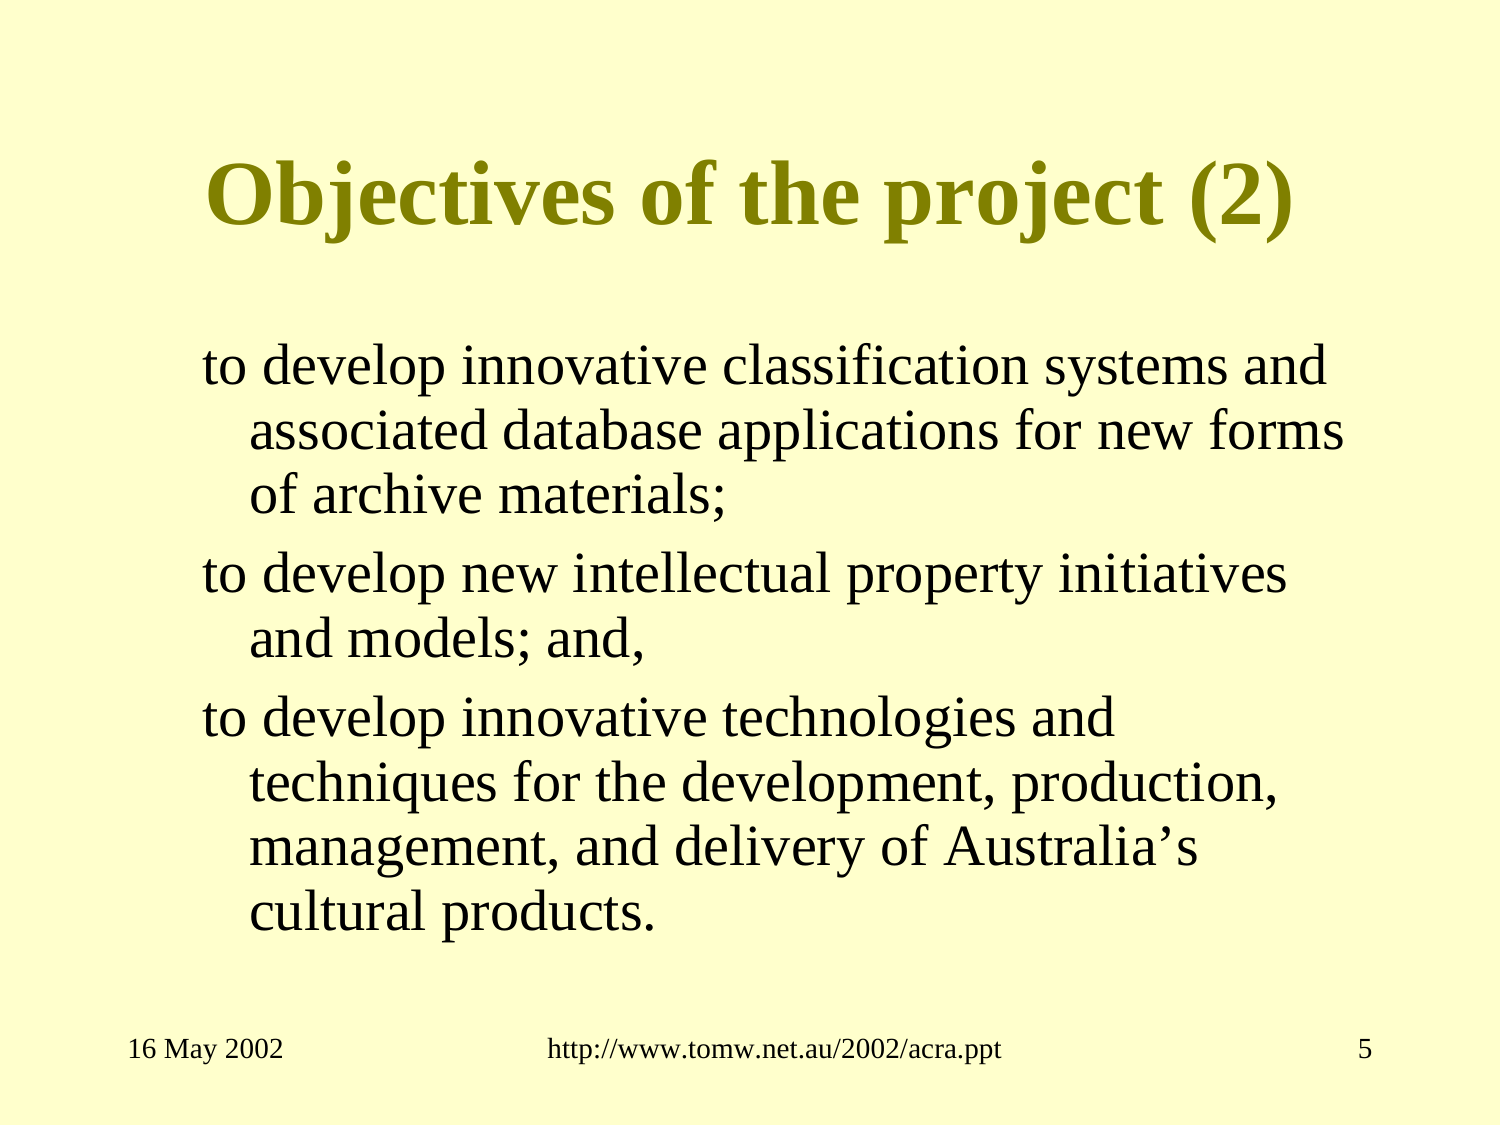

# Objectives of the project (2)
to develop innovative classification systems and associated database applications for new forms of archive materials;
to develop new intellectual property initiatives and models; and,
to develop innovative technologies and techniques for the development, production, management, and delivery of Australia’s cultural products.
16 May 2002
http://www.tomw.net.au/2002/acra.ppt
5